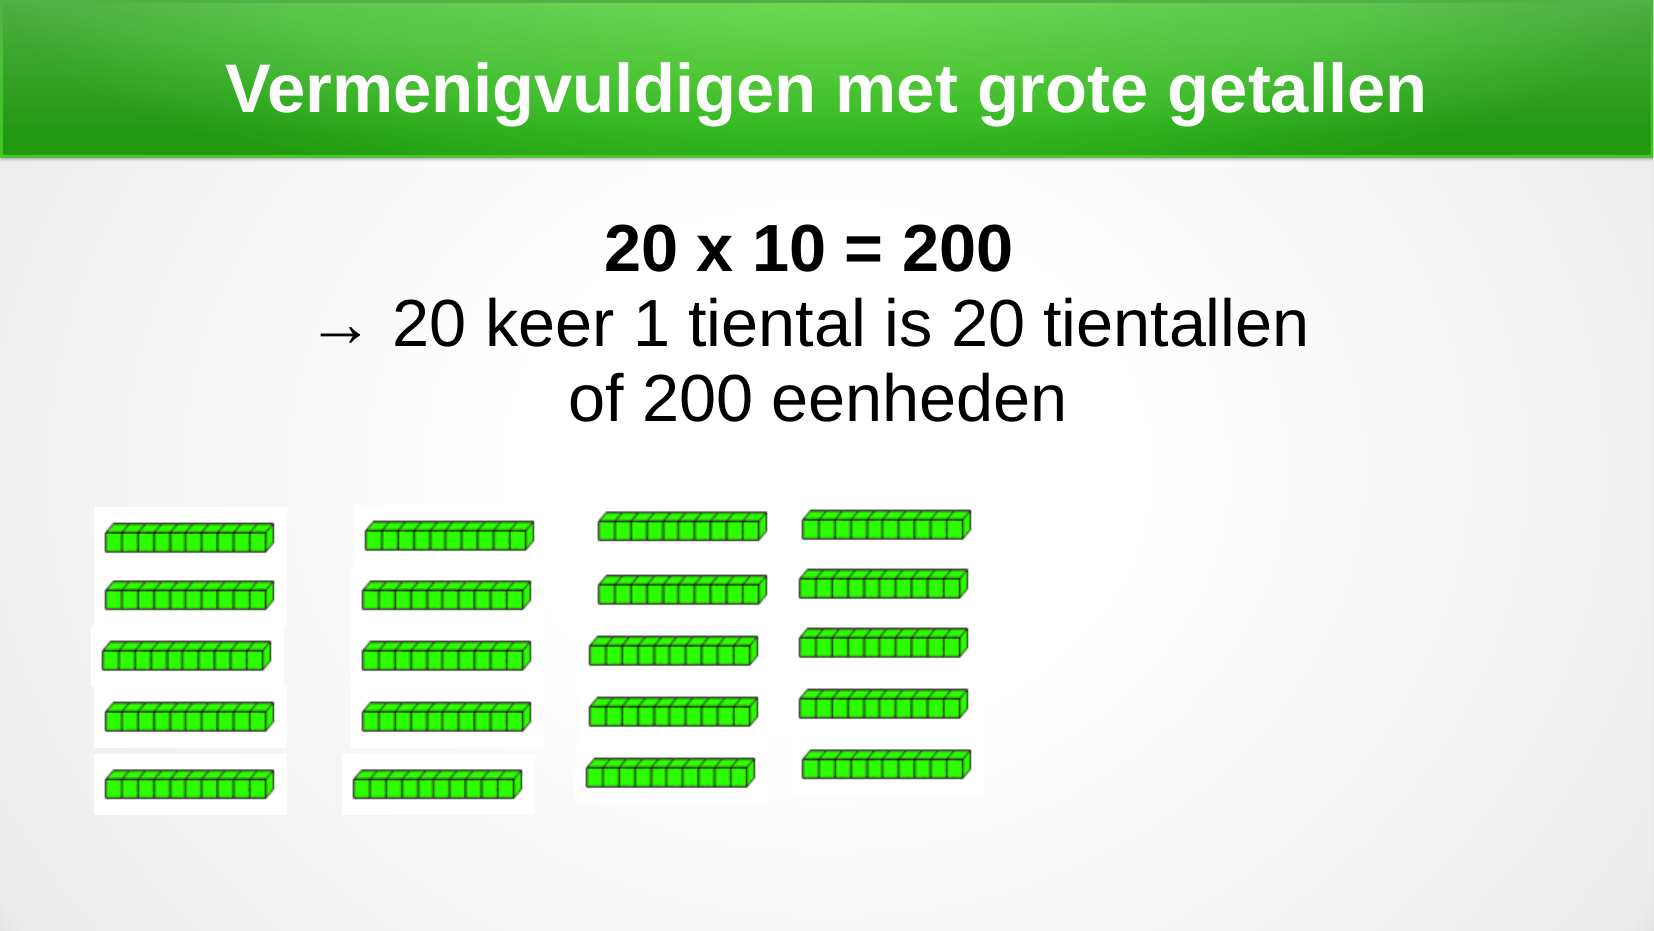

# Vermenigvuldigen met grote getallen
20 x 10 = 200
→ 20 keer 1 tiental is 20 tientallen
 of 200 eenheden